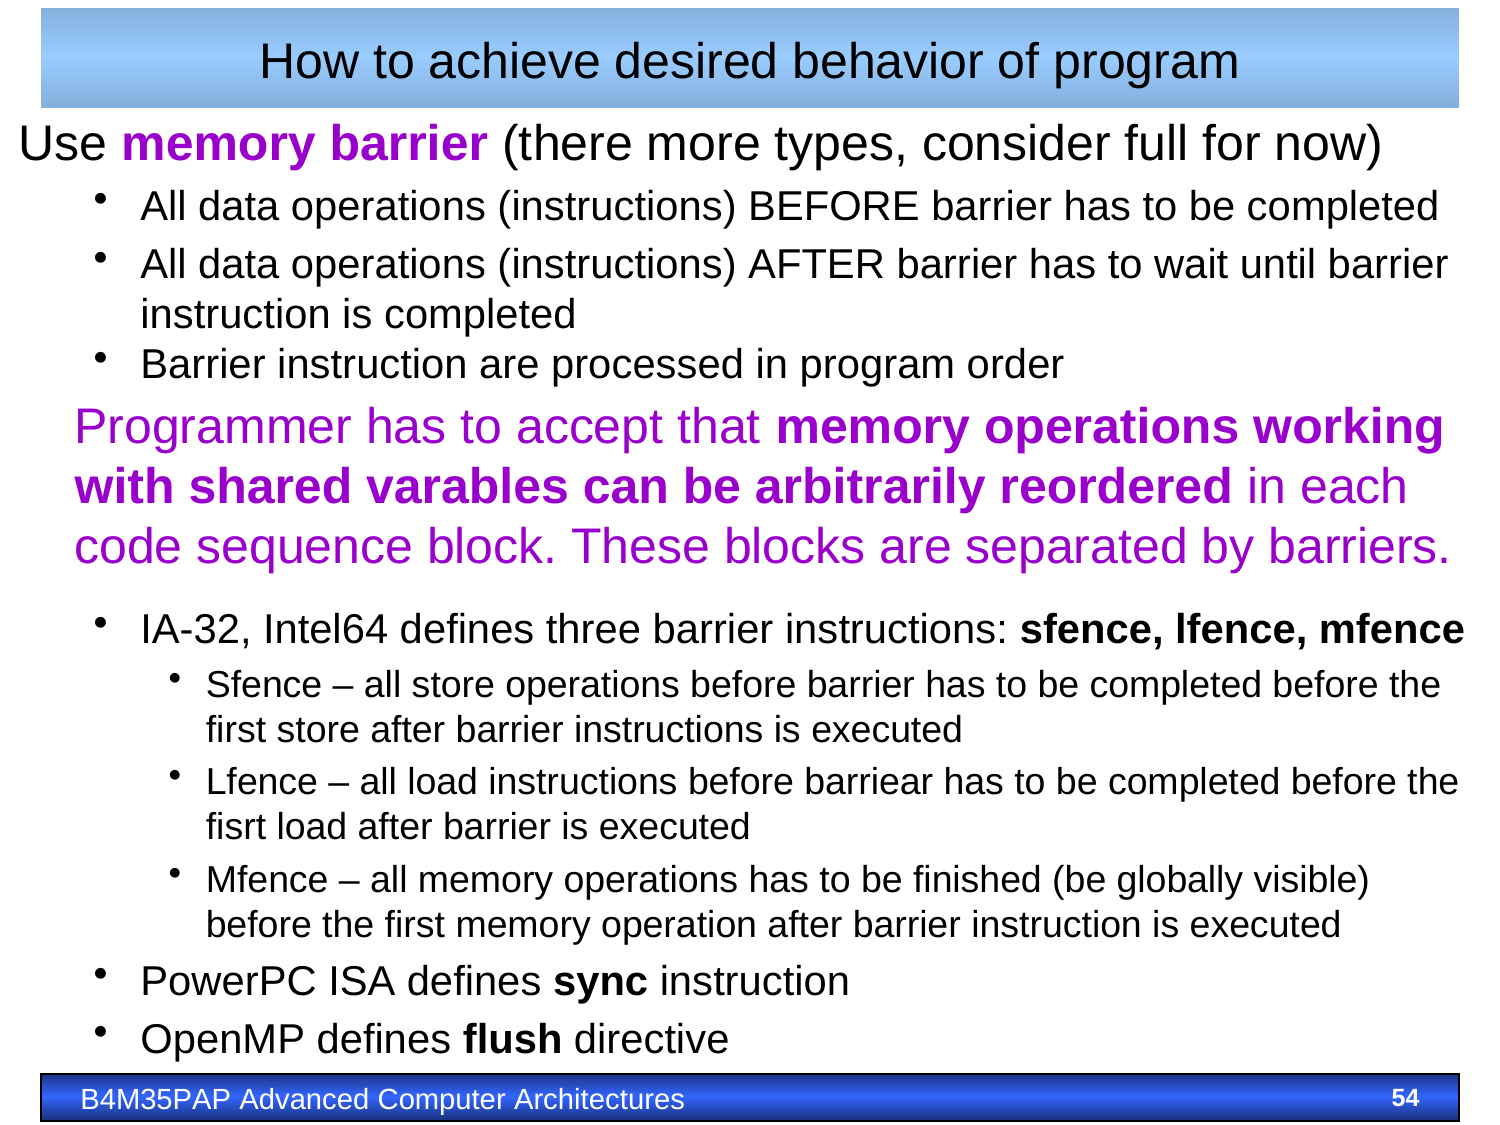

How to achieve desired behavior of program
# Use memory barrier (there more types, consider full for now)
All data operations (instructions) BEFORE barrier has to be completed
All data operations (instructions) AFTER barrier has to wait until barrier instruction is completed
Barrier instruction are processed in program order
Programmer has to accept that memory operations working with shared varables can be arbitrarily reordered in each code sequence block. These blocks are separated by barriers.
IA-32, Intel64 defines three barrier instructions: sfence, lfence, mfence
Sfence – all store operations before barrier has to be completed before the first store after barrier instructions is executed
Lfence – all load instructions before barriear has to be completed before the fisrt load after barrier is executed
Mfence – all memory operations has to be finished (be globally visible) before the first memory operation after barrier instruction is executed
PowerPC ISA defines sync instruction
OpenMP defines flush directive